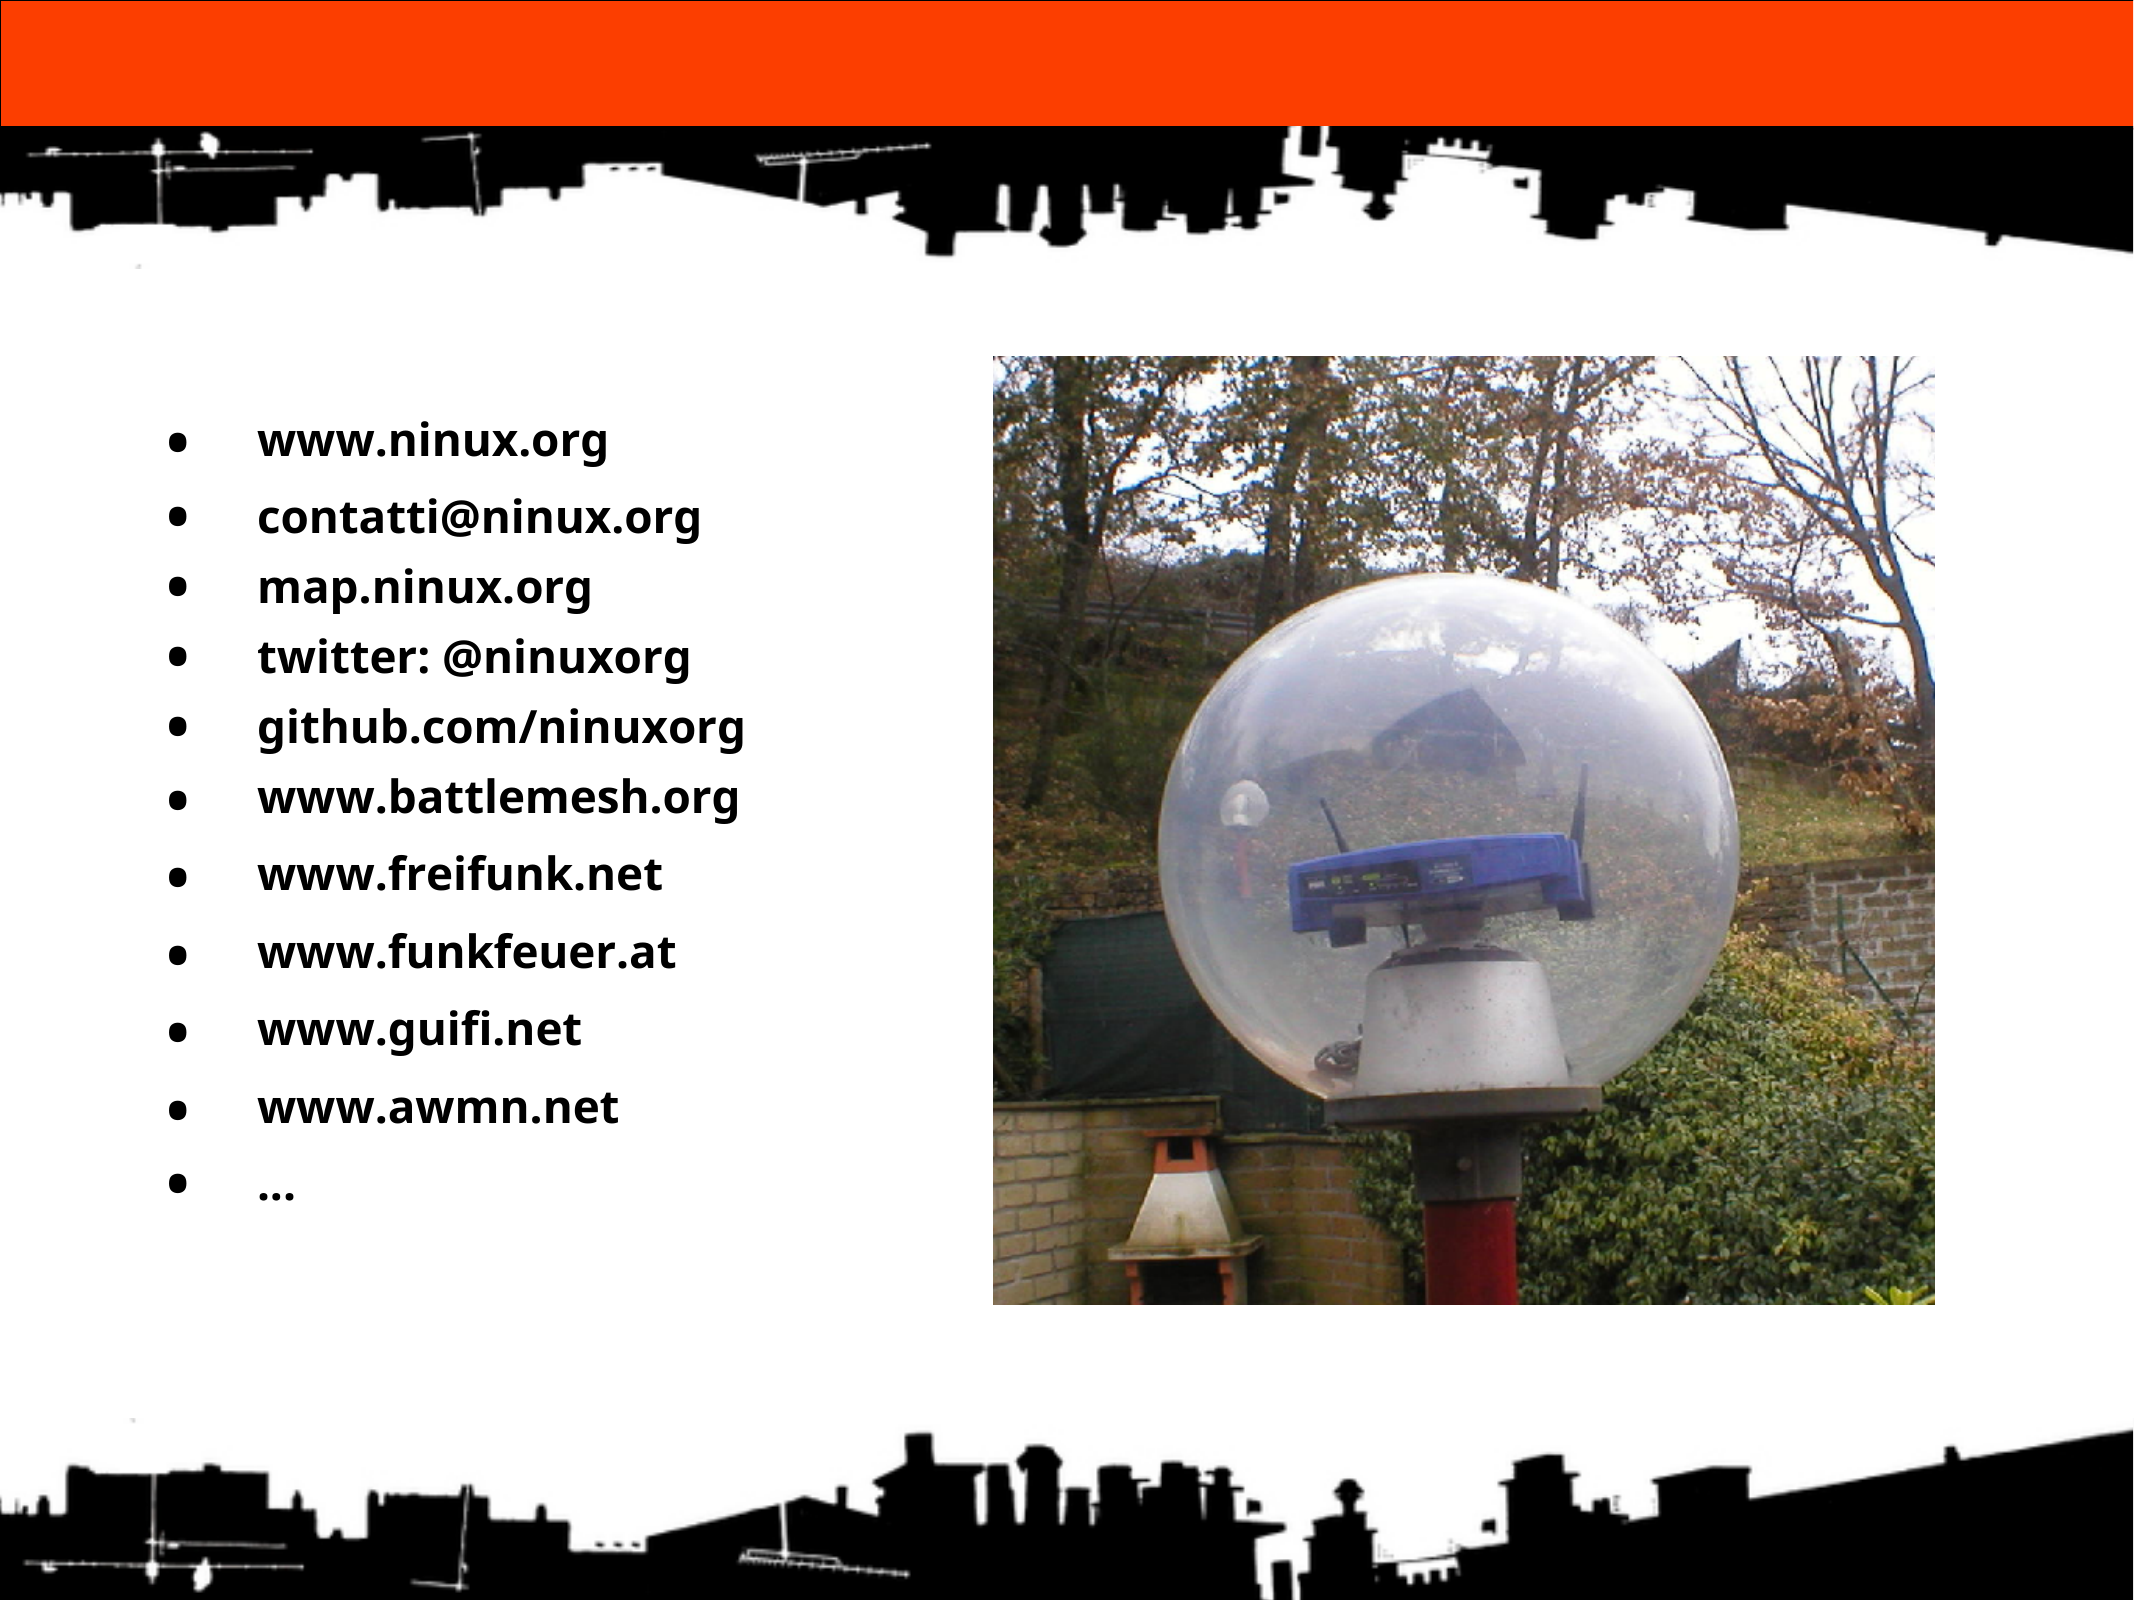

www.ninux.org
contatti@ninux.org
map.ninux.org
twitter: @ninuxorg
github.com/ninuxorg
www.battlemesh.org
www.freifunk.net
www.funkfeuer.at
www.guifi.net
www.awmn.net
...